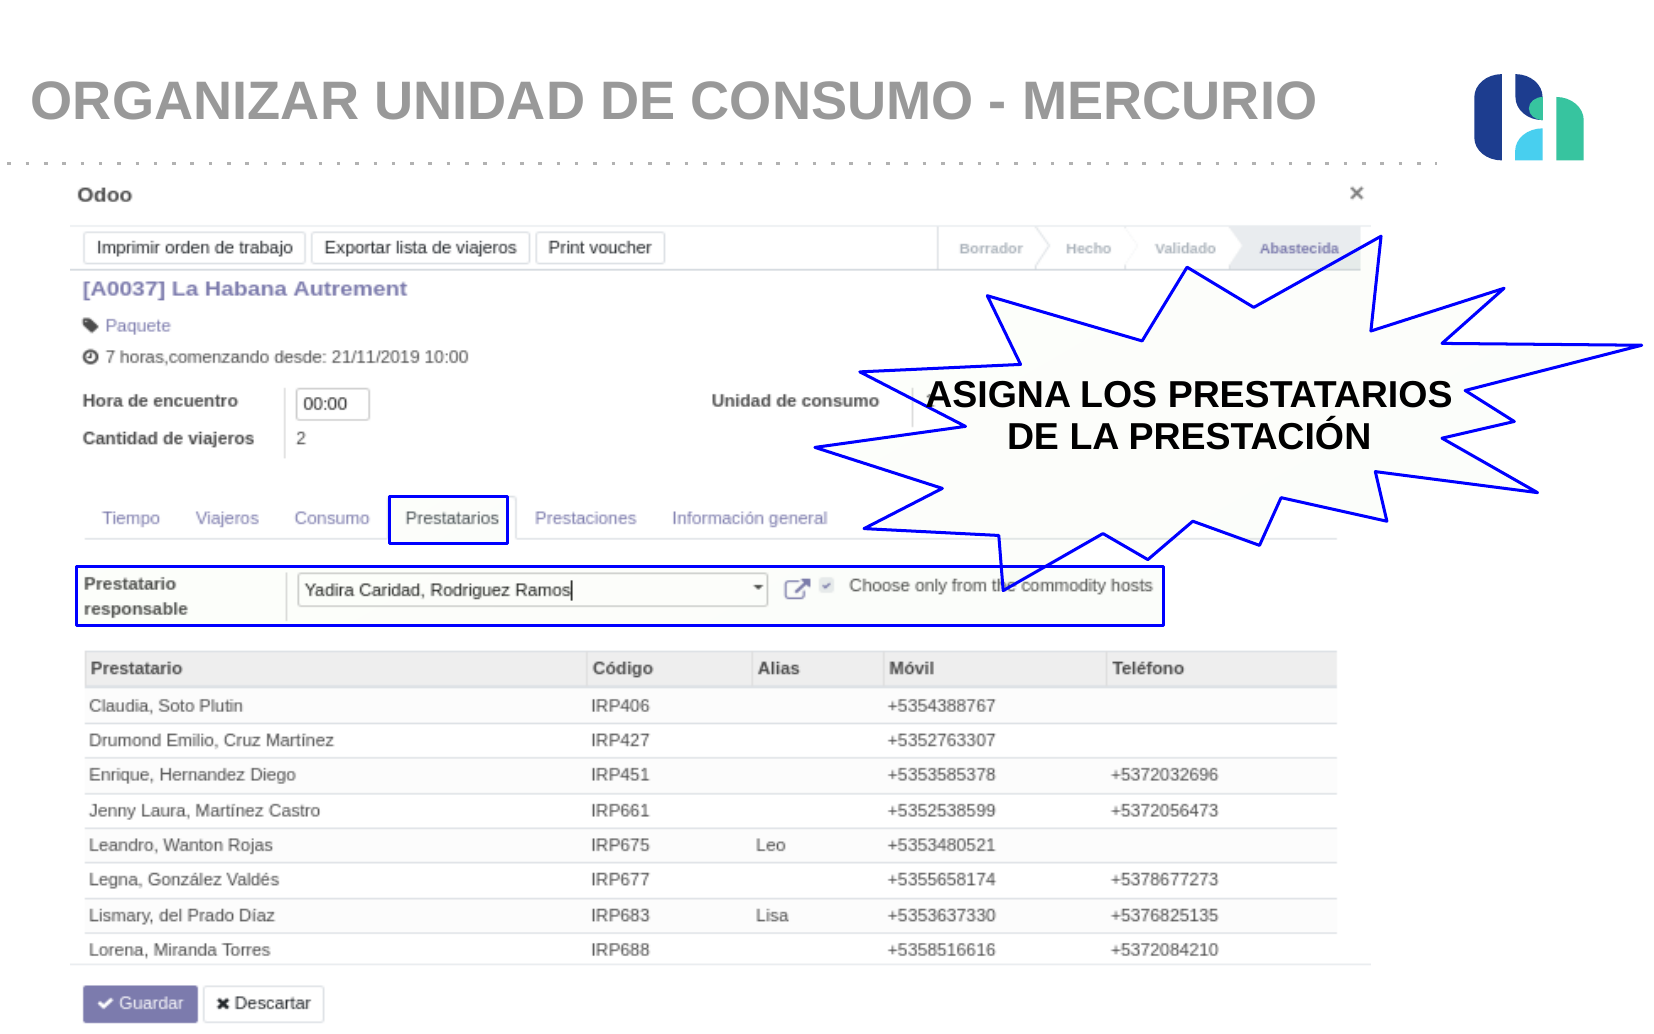

ORGANIZAR UNIDAD DE CONSUMO - MERCURIO
ASIGNA LOS PRESTATARIOS
DE LA PRESTACIÓN